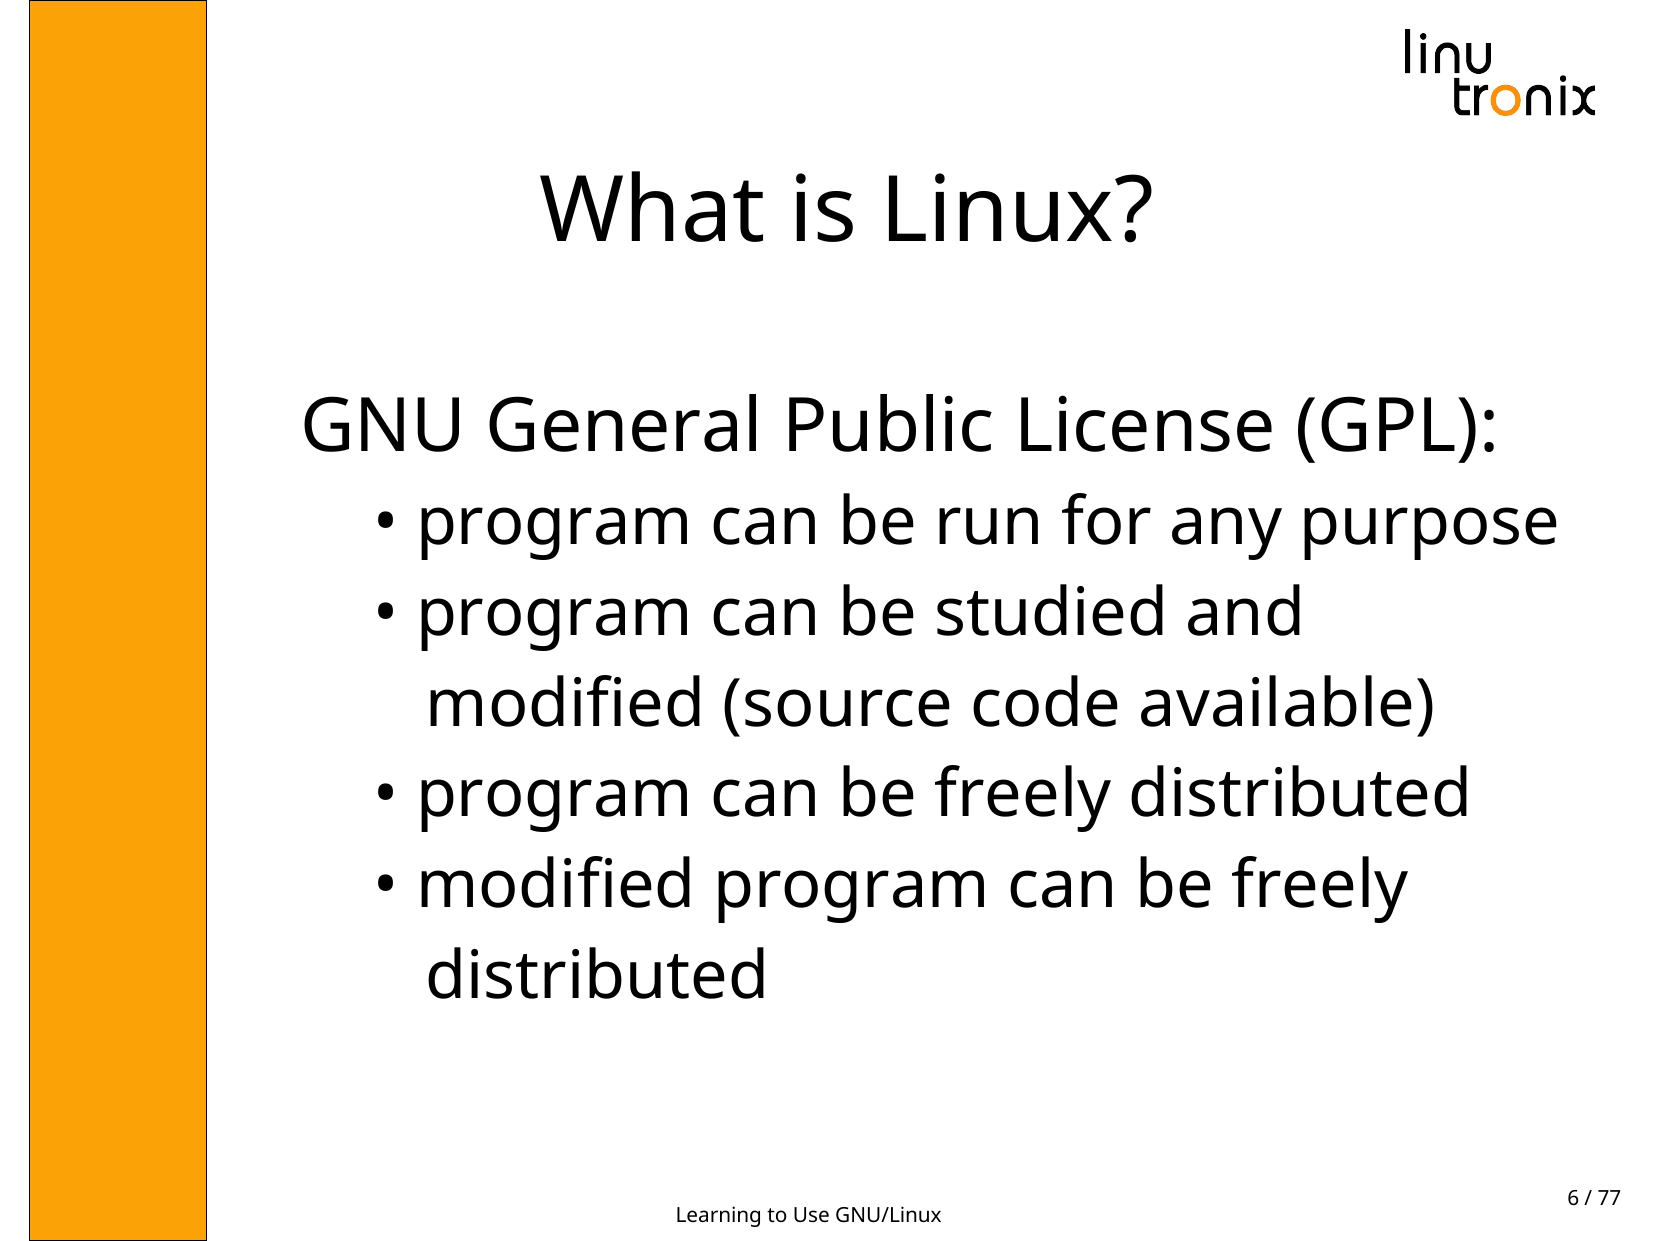

What is Linux?
GNU General Public License (GPL):
	• program can be run for any purpose
	• program can be studied and
	 modified (source code available)
	• program can be freely distributed
	• modified program can be freely
	 distributed
6
Firmenvorstellung Linutronix V3.3